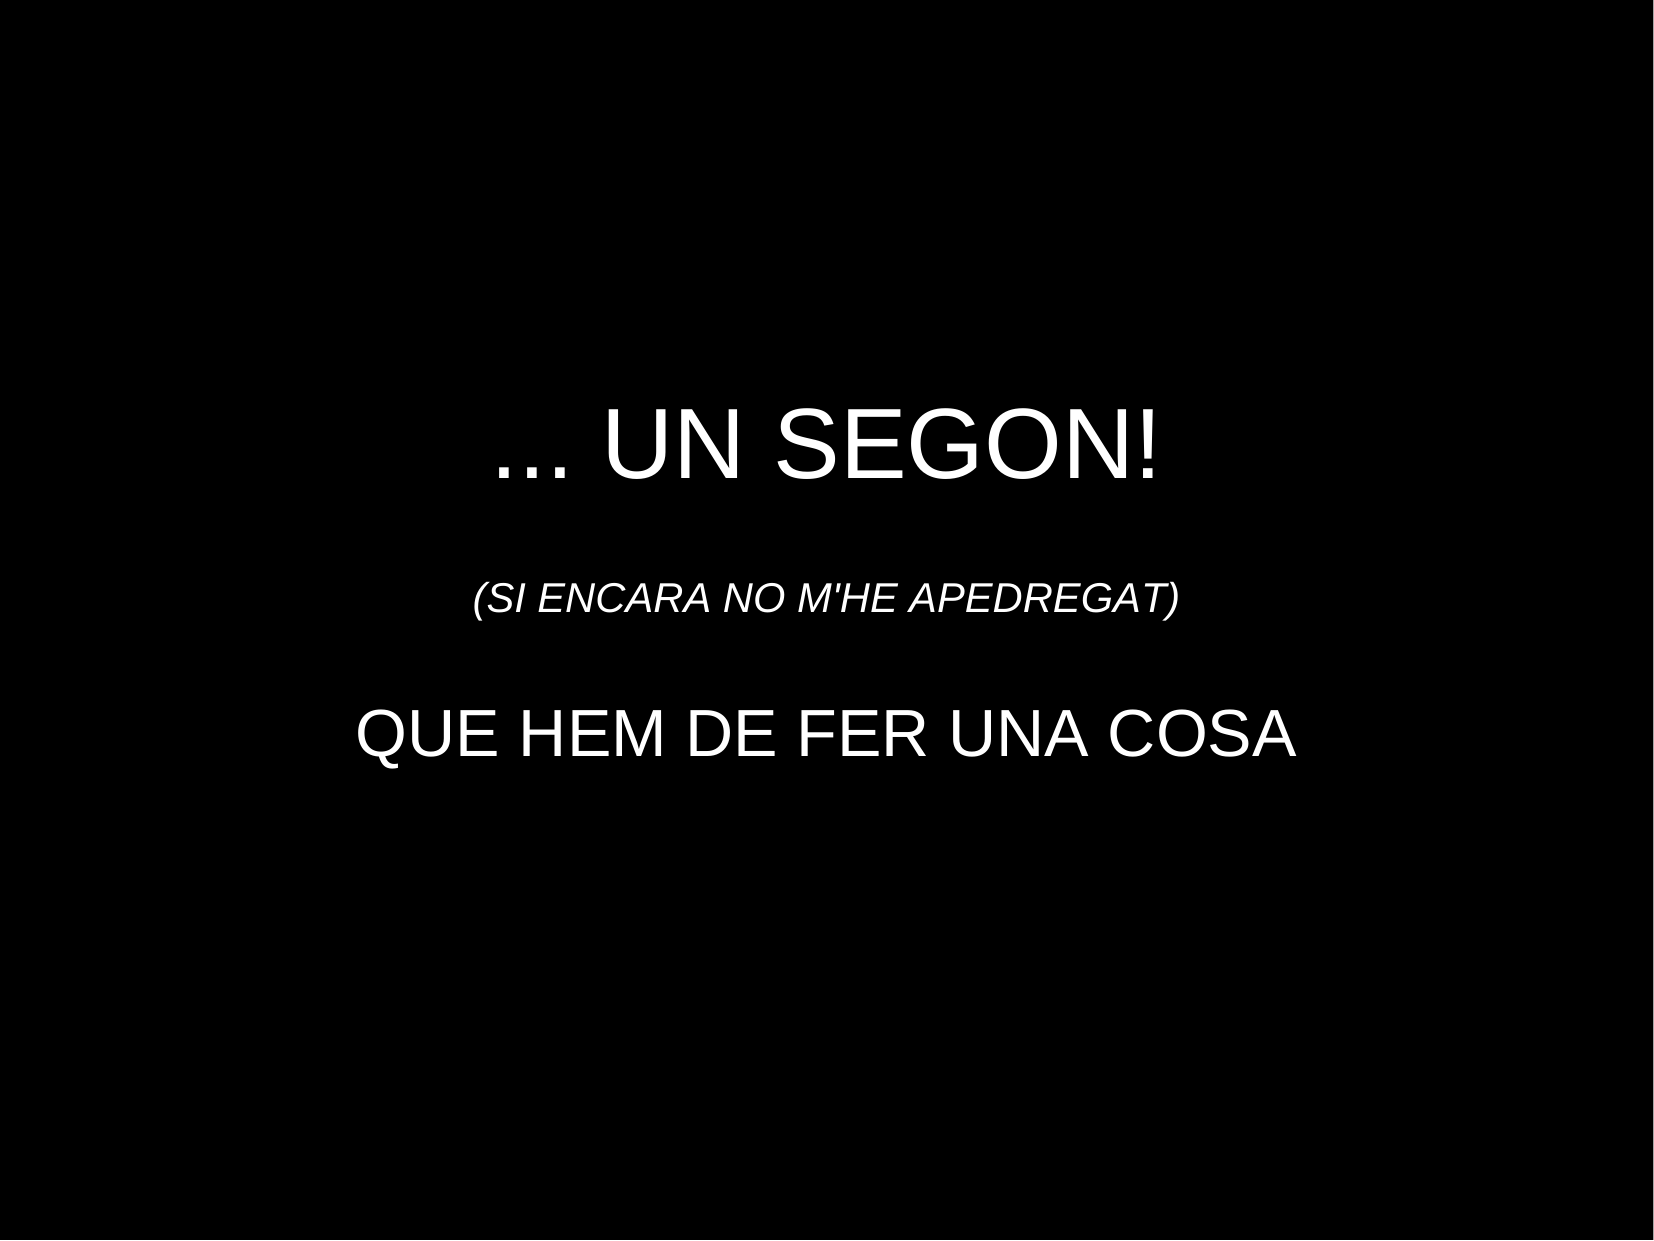

# ... UN SEGON!
(SI ENCARA NO M'HE APEDREGAT)
QUE HEM DE FER UNA COSA